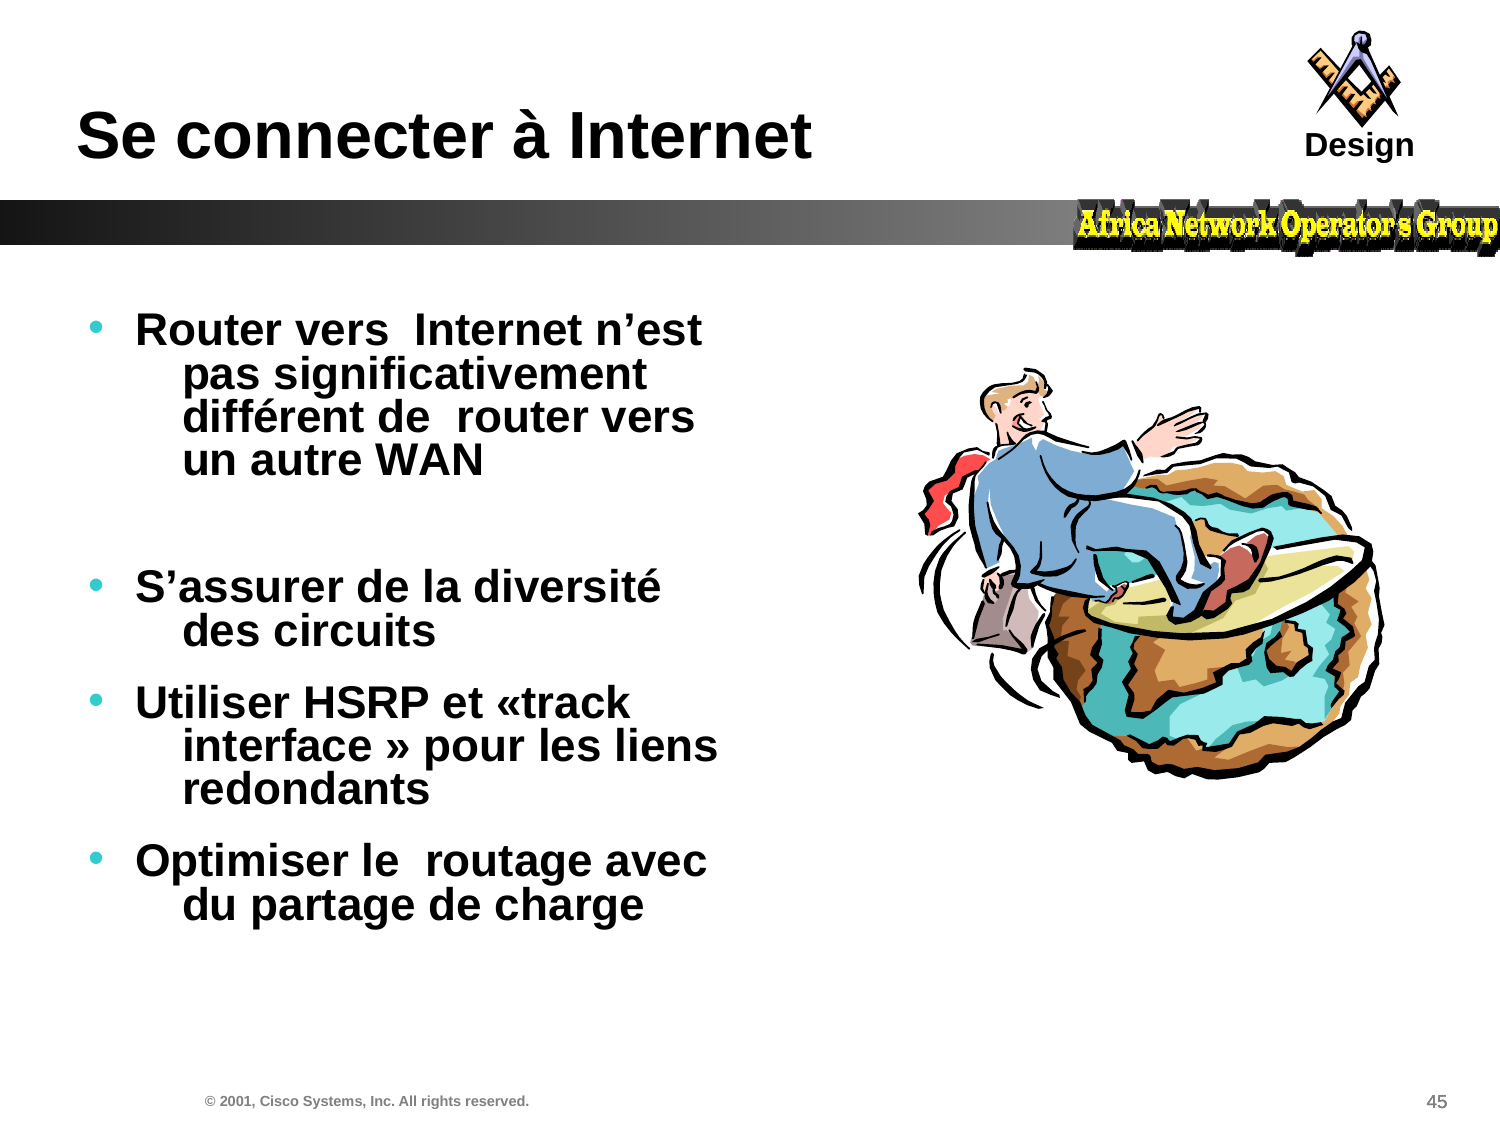

# Se connecter à Internet
Design
Router vers Internet n’est pas significativement différent de router vers un autre WAN
S’assurer de la diversité des circuits
Utiliser HSRP et «track interface » pour les liens redondants
Optimiser le routage avec du partage de charge